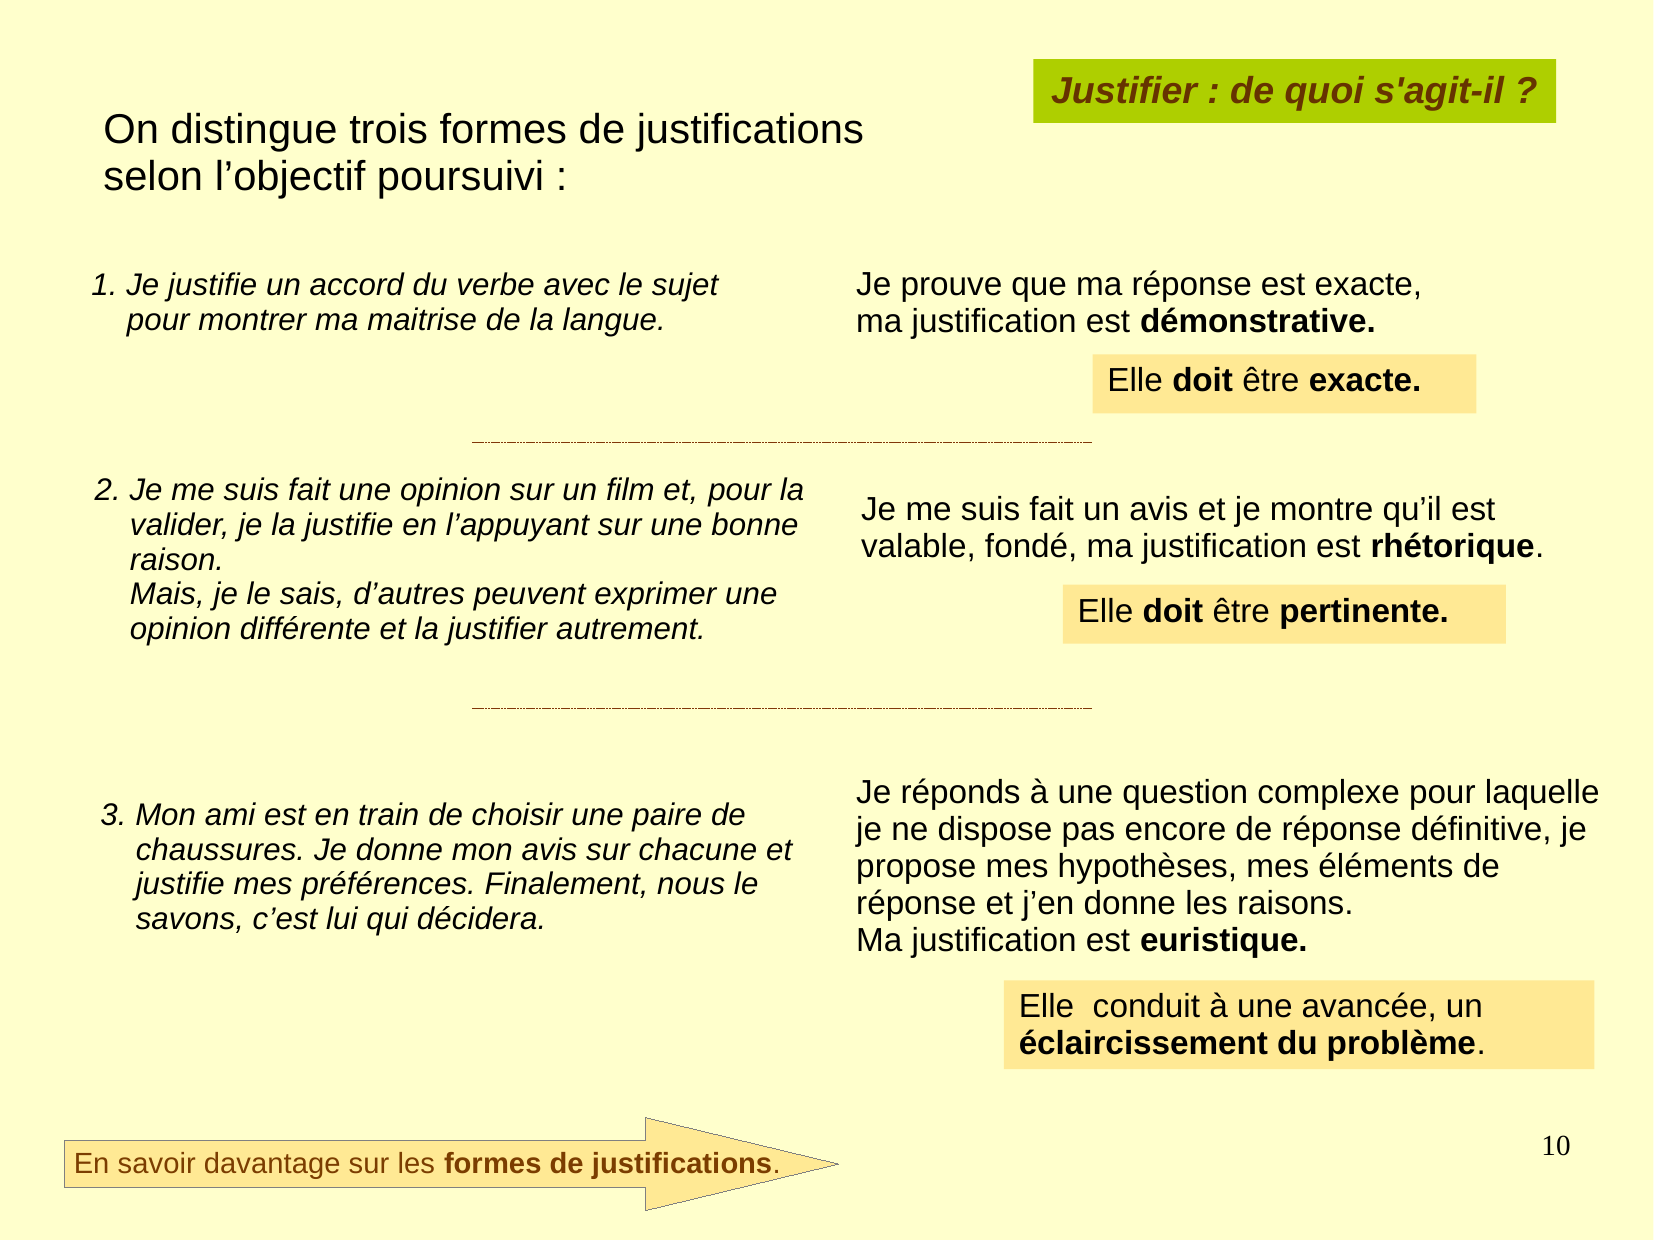

Justifier : de quoi s'agit-il ?
On distingue trois formes de justifications selon l’objectif poursuivi :
1. Je justifie un accord du verbe avec le sujet pour montrer ma maitrise de la langue.
Je prouve que ma réponse est exacte,
ma justification est démonstrative.
Elle doit être exacte.
2. Je me suis fait une opinion sur un film et, pour la valider, je la justifie en l’appuyant sur une bonne raison.
Mais, je le sais, d’autres peuvent exprimer une opinion différente et la justifier autrement.
Je me suis fait un avis et je montre qu’il est valable, fondé, ma justification est rhétorique.
Elle doit être pertinente.
Je réponds à une question complexe pour laquelle je ne dispose pas encore de réponse définitive, je propose mes hypothèses, mes éléments de réponse et j’en donne les raisons.
Ma justification est euristique.
3. Mon ami est en train de choisir une paire de chaussures. Je donne mon avis sur chacune et justifie mes préférences. Finalement, nous le savons, c’est lui qui décidera.
Elle conduit à une avancée, un éclaircissement du problème.
En savoir davantage sur les formes de justifications.
10